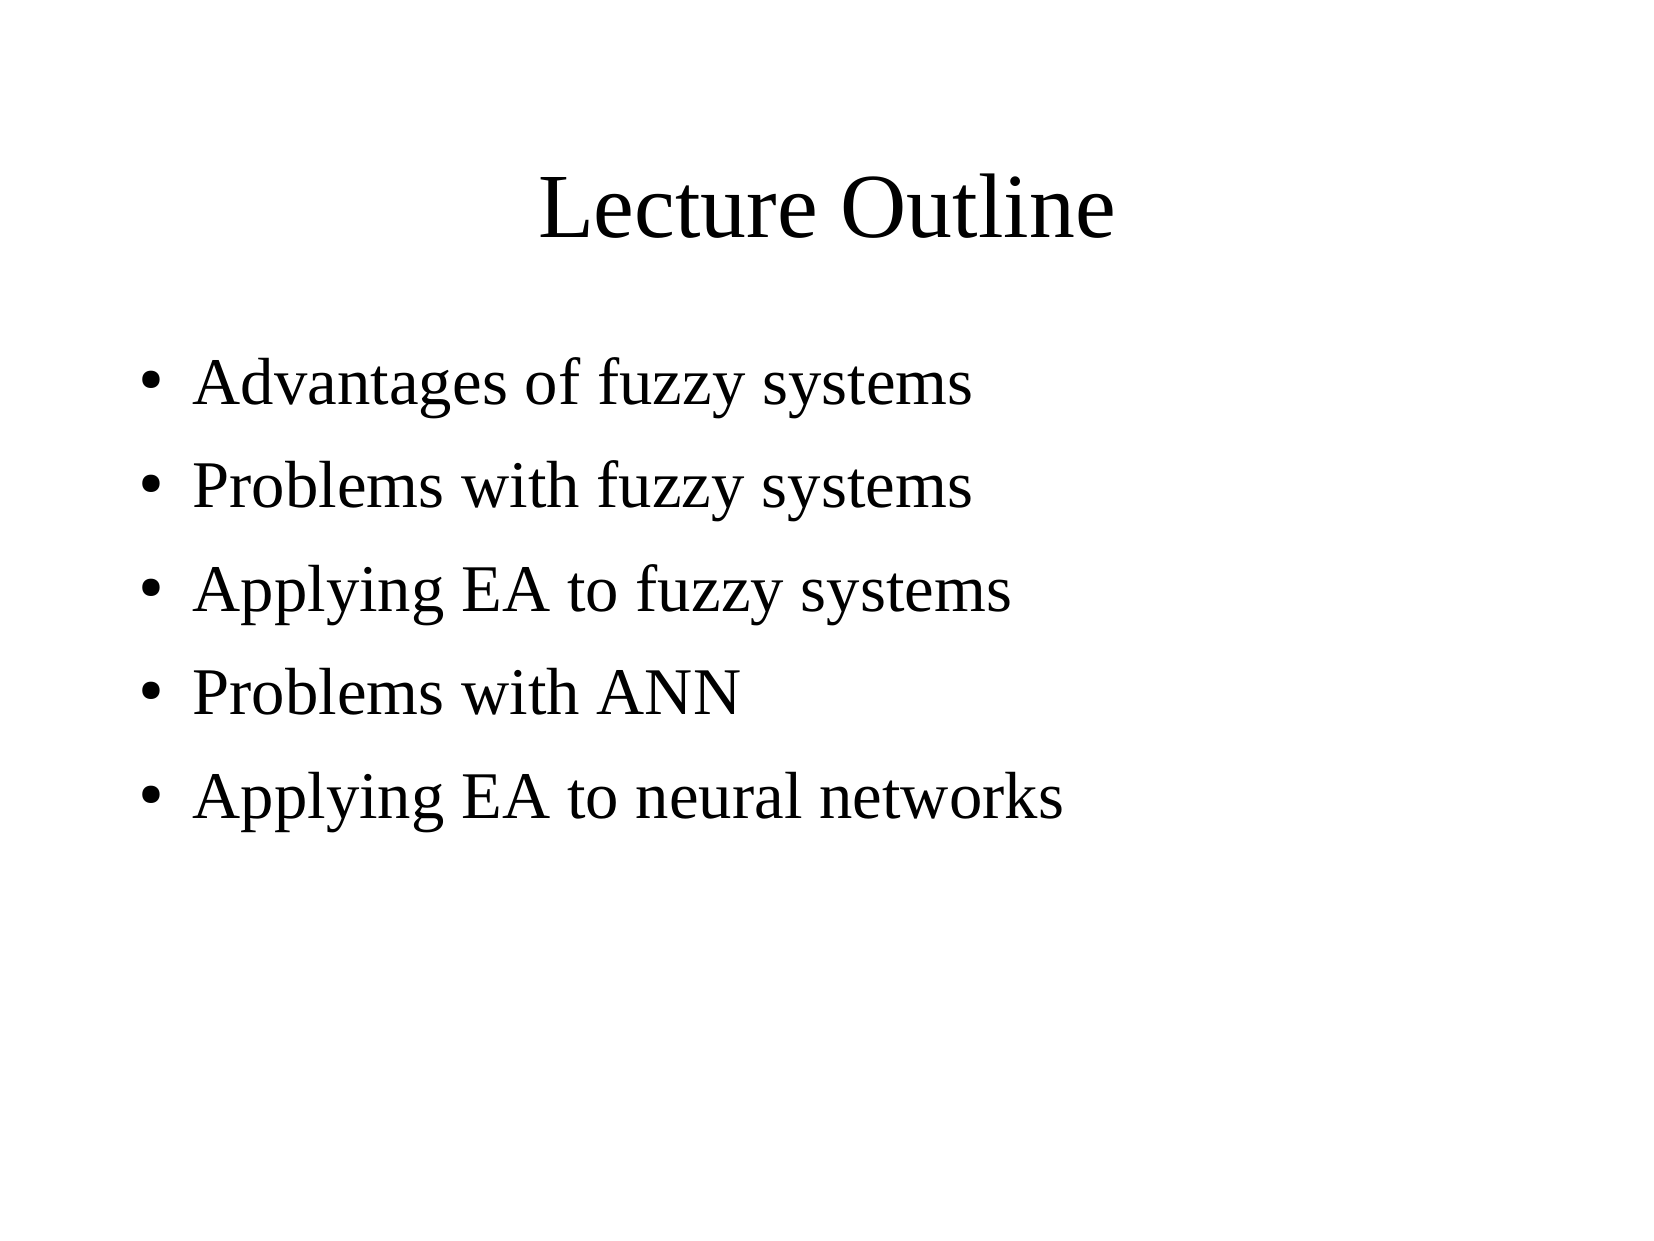

# Lecture Outline
Advantages of fuzzy systems
Problems with fuzzy systems
Applying EA to fuzzy systems
Problems with ANN
Applying EA to neural networks